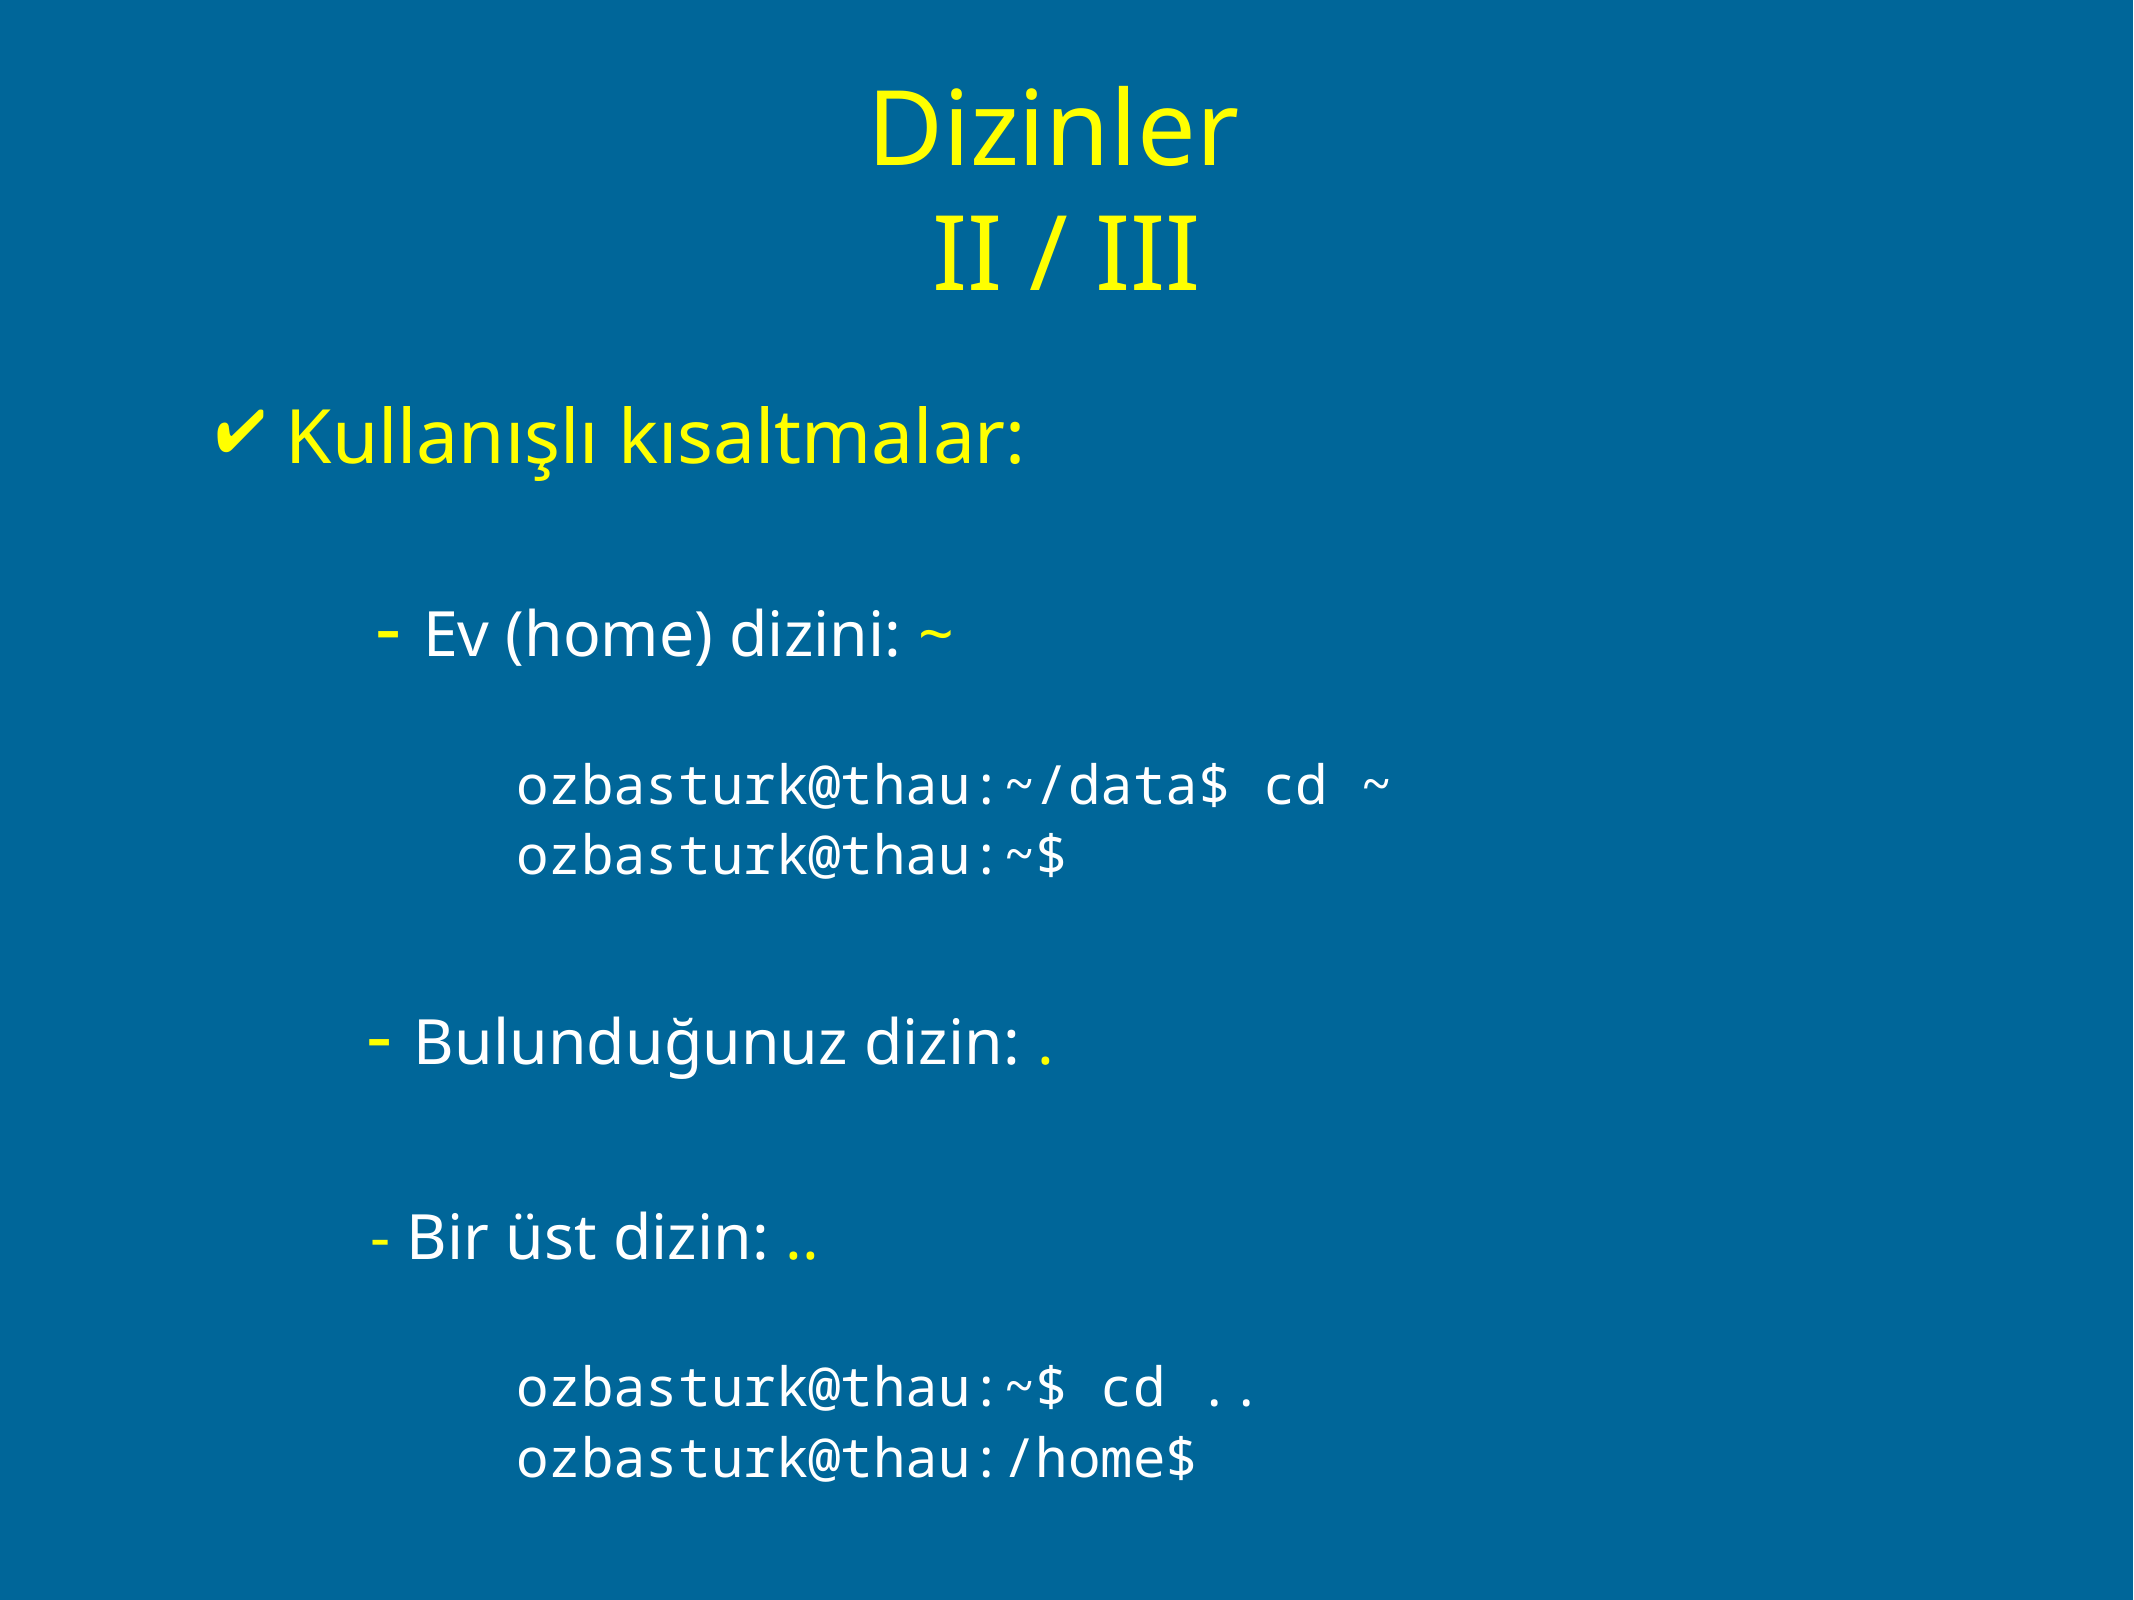

# Dizinler II / III
 Kullanışlı kısaltmalar:
	 - Ev (home) dizini: ~
			ozbasturk@thau:~/data$ cd ~
			ozbasturk@thau:~$
		- Bulunduğunuz dizin: .
	 - Bir üst dizin: ..
			ozbasturk@thau:~$ cd ..
			ozbasturk@thau:/home$